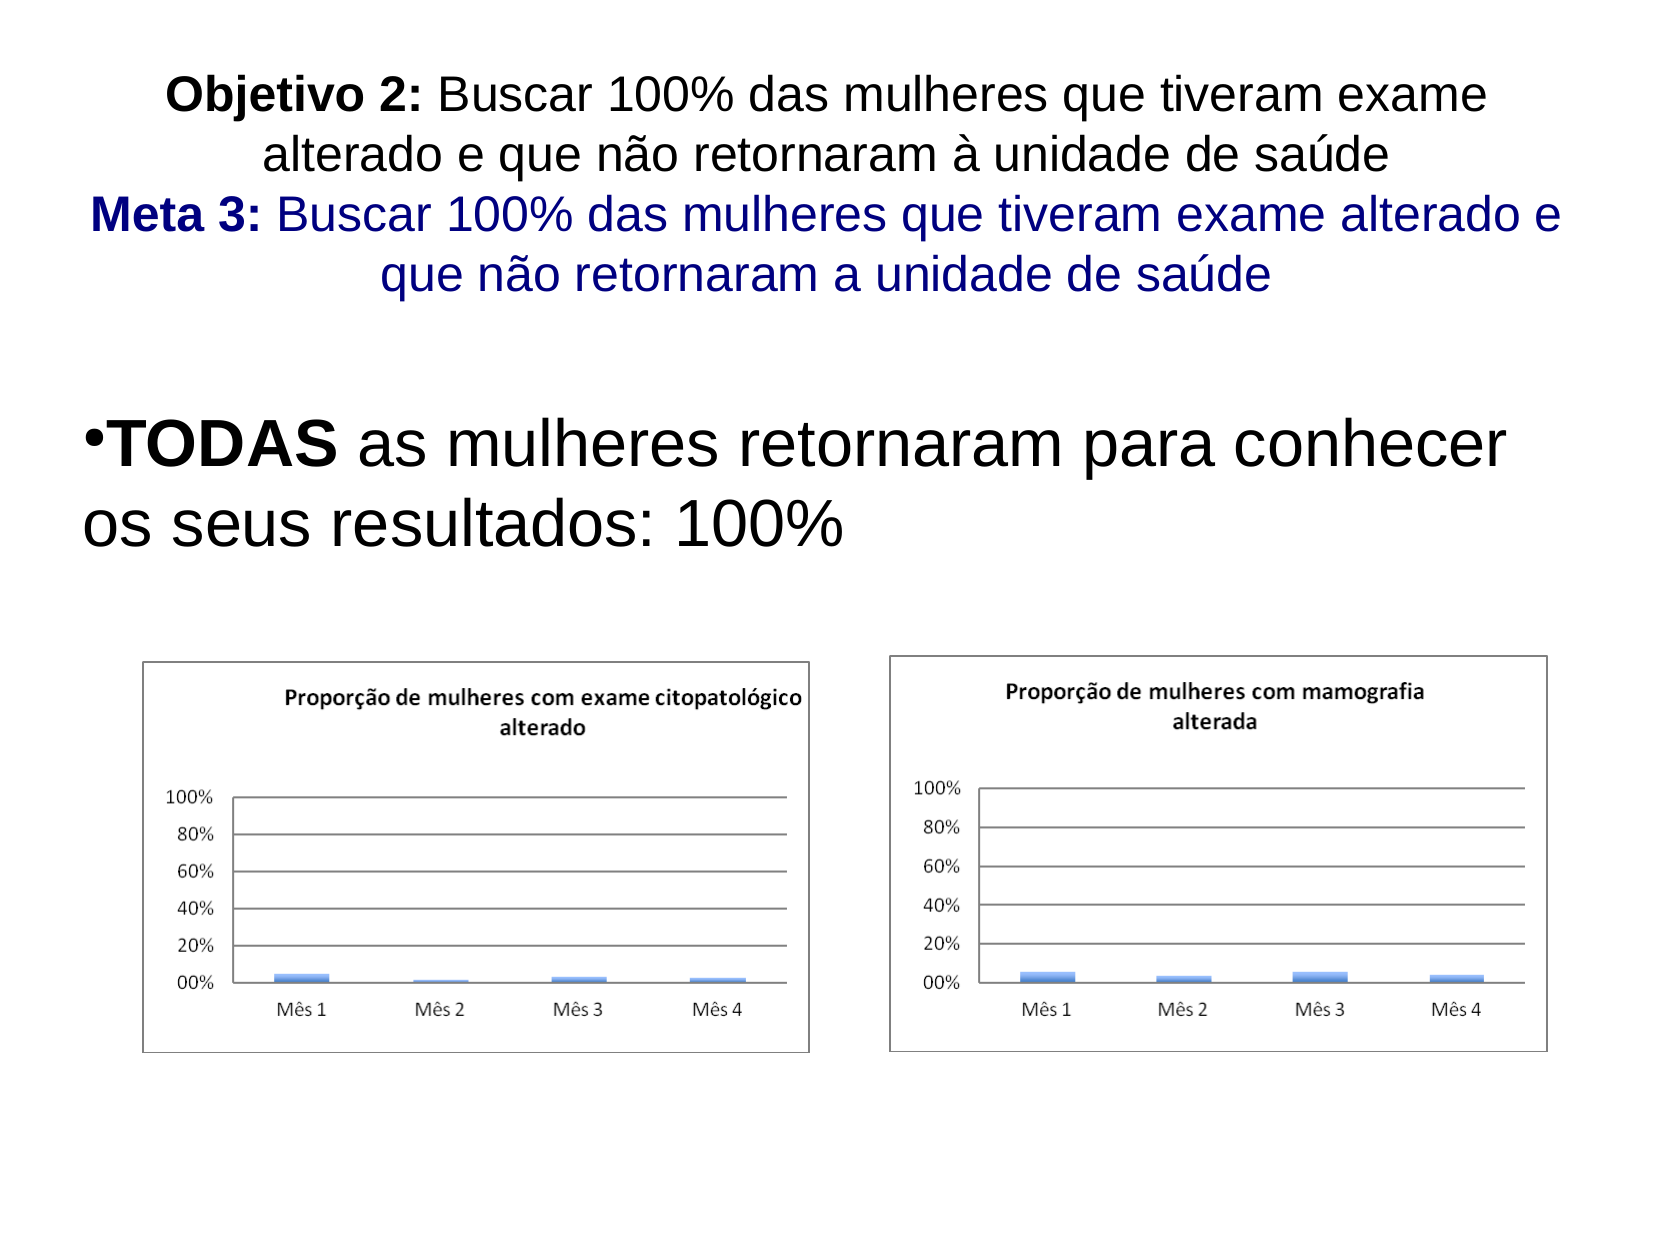

# Objetivo 2: Buscar 100% das mulheres que tiveram exame alterado e que não retornaram à unidade de saúde Meta 3: Buscar 100% das mulheres que tiveram exame alterado e que não retornaram a unidade de saúde
TODAS as mulheres retornaram para conhecer os seus resultados: 100%